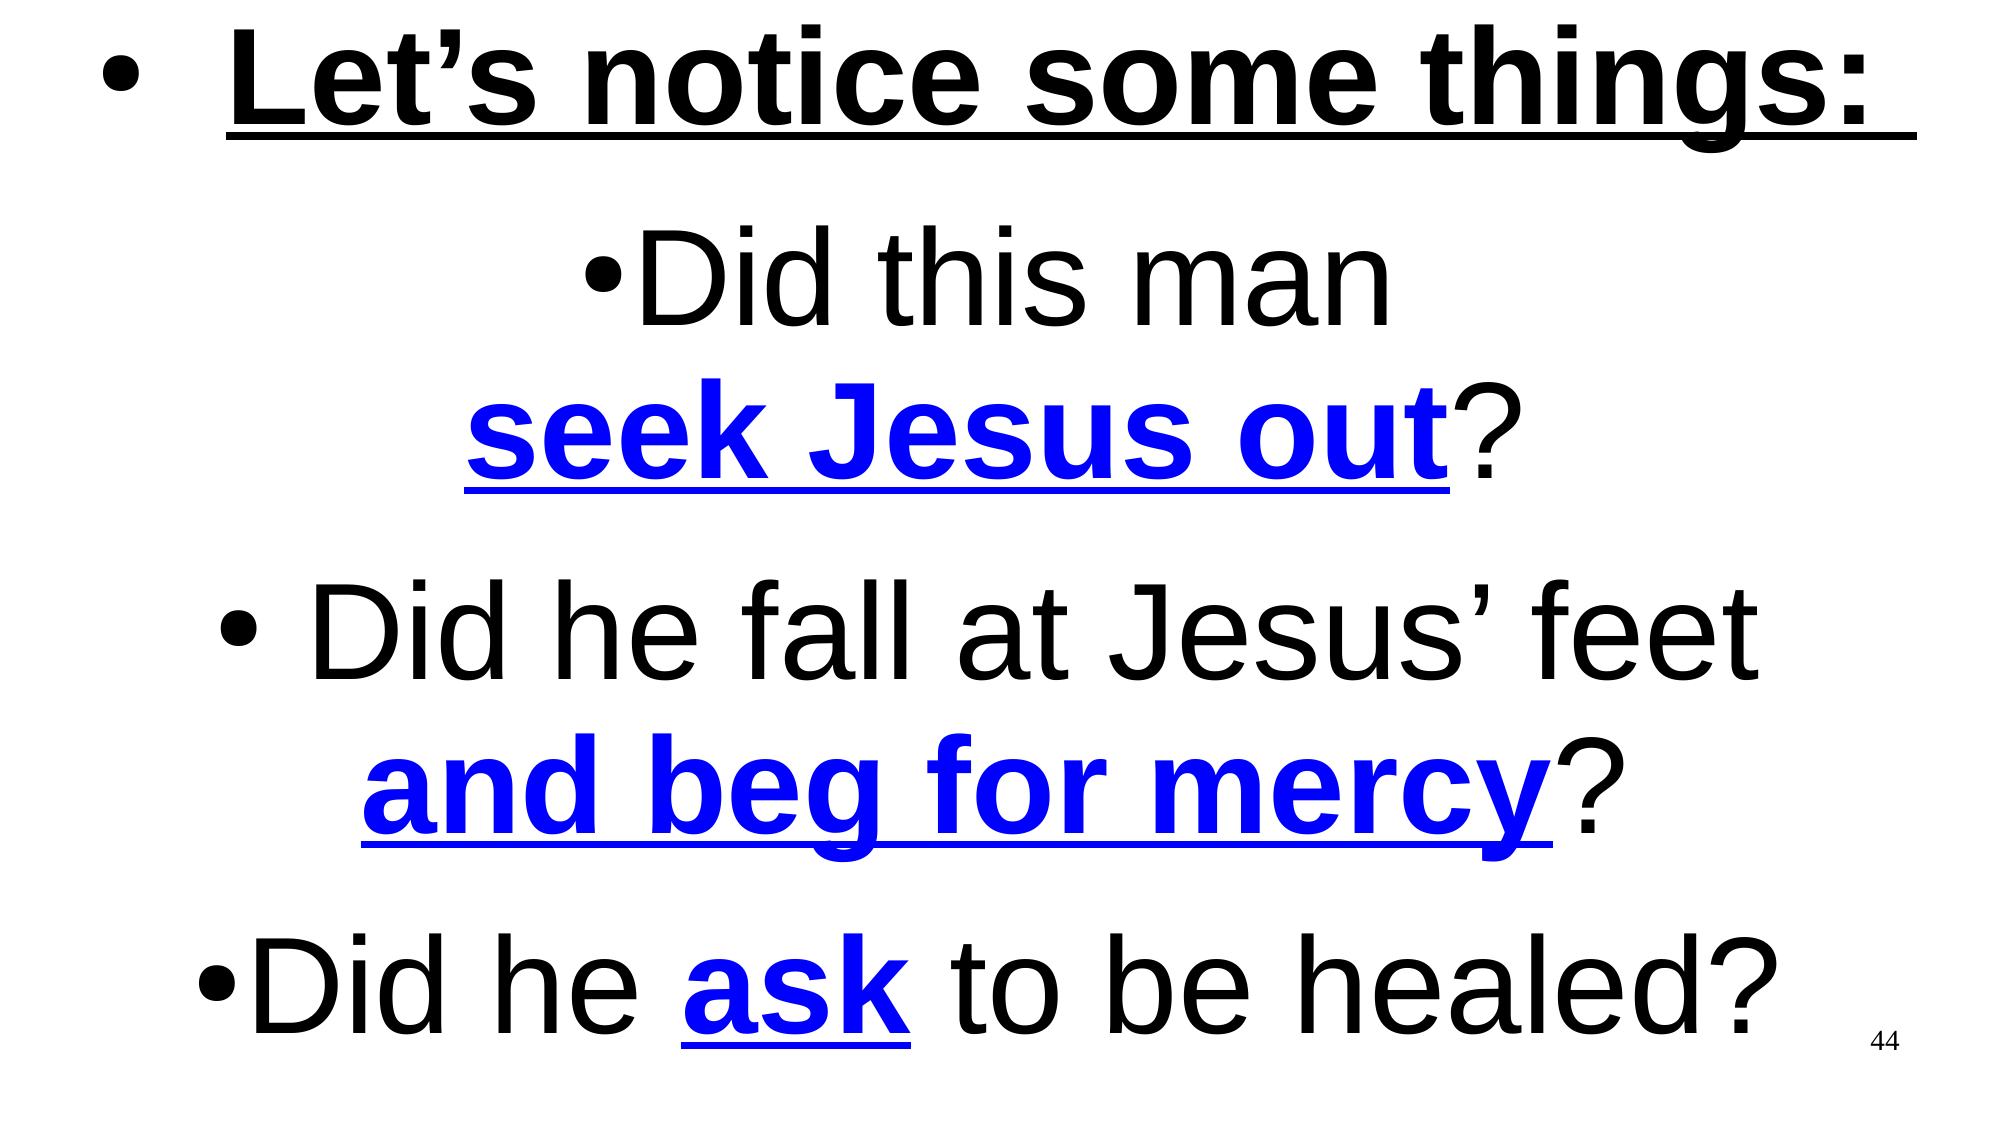

# Let’s notice some things:
Did this man
seek Jesus out?
 Did he fall at Jesus’ feet
and beg for mercy?
Did he ask to be healed?
44